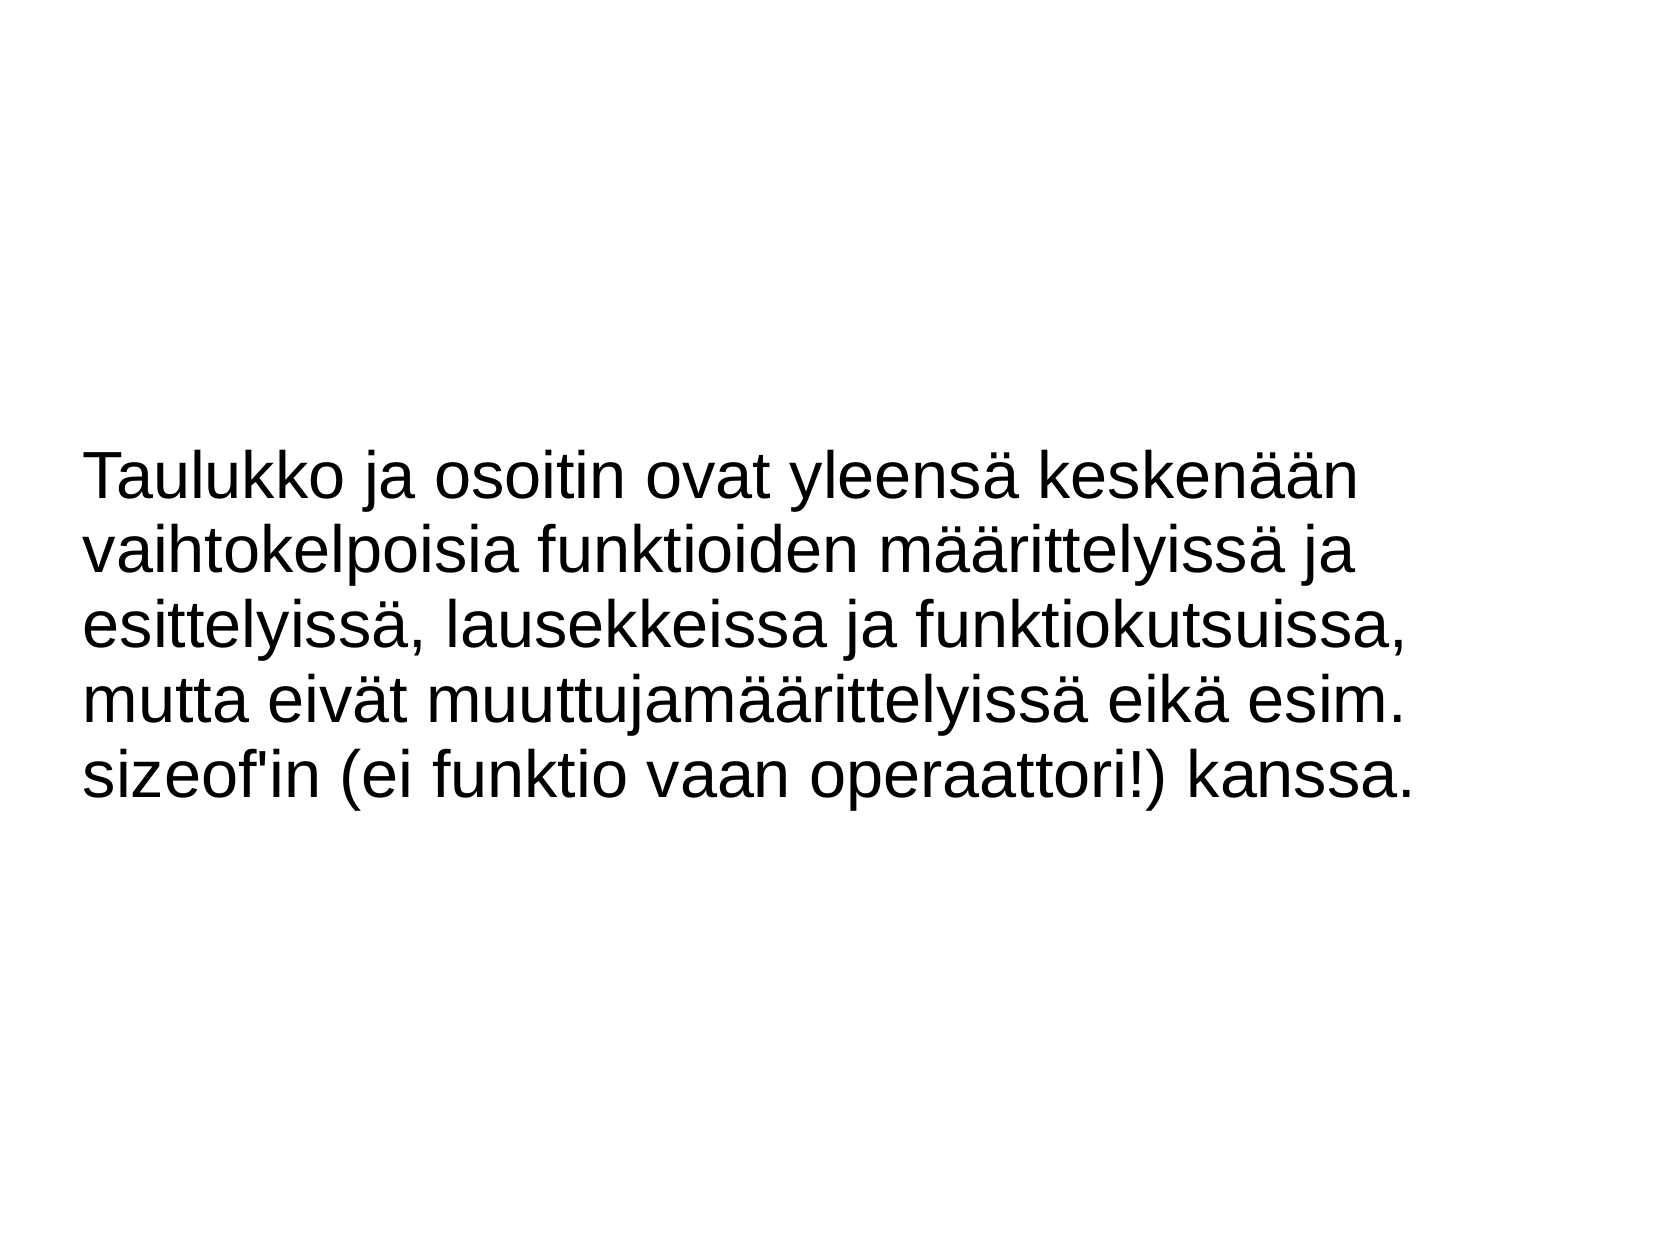

Taulukko ja osoitin ovat yleensä keskenään vaihtokelpoisia funktioiden määrittelyissä ja esittelyissä, lausekkeissa ja funktiokutsuissa, mutta eivät muuttujamäärittelyissä eikä esim. sizeof'in (ei funktio vaan operaattori!) kanssa.